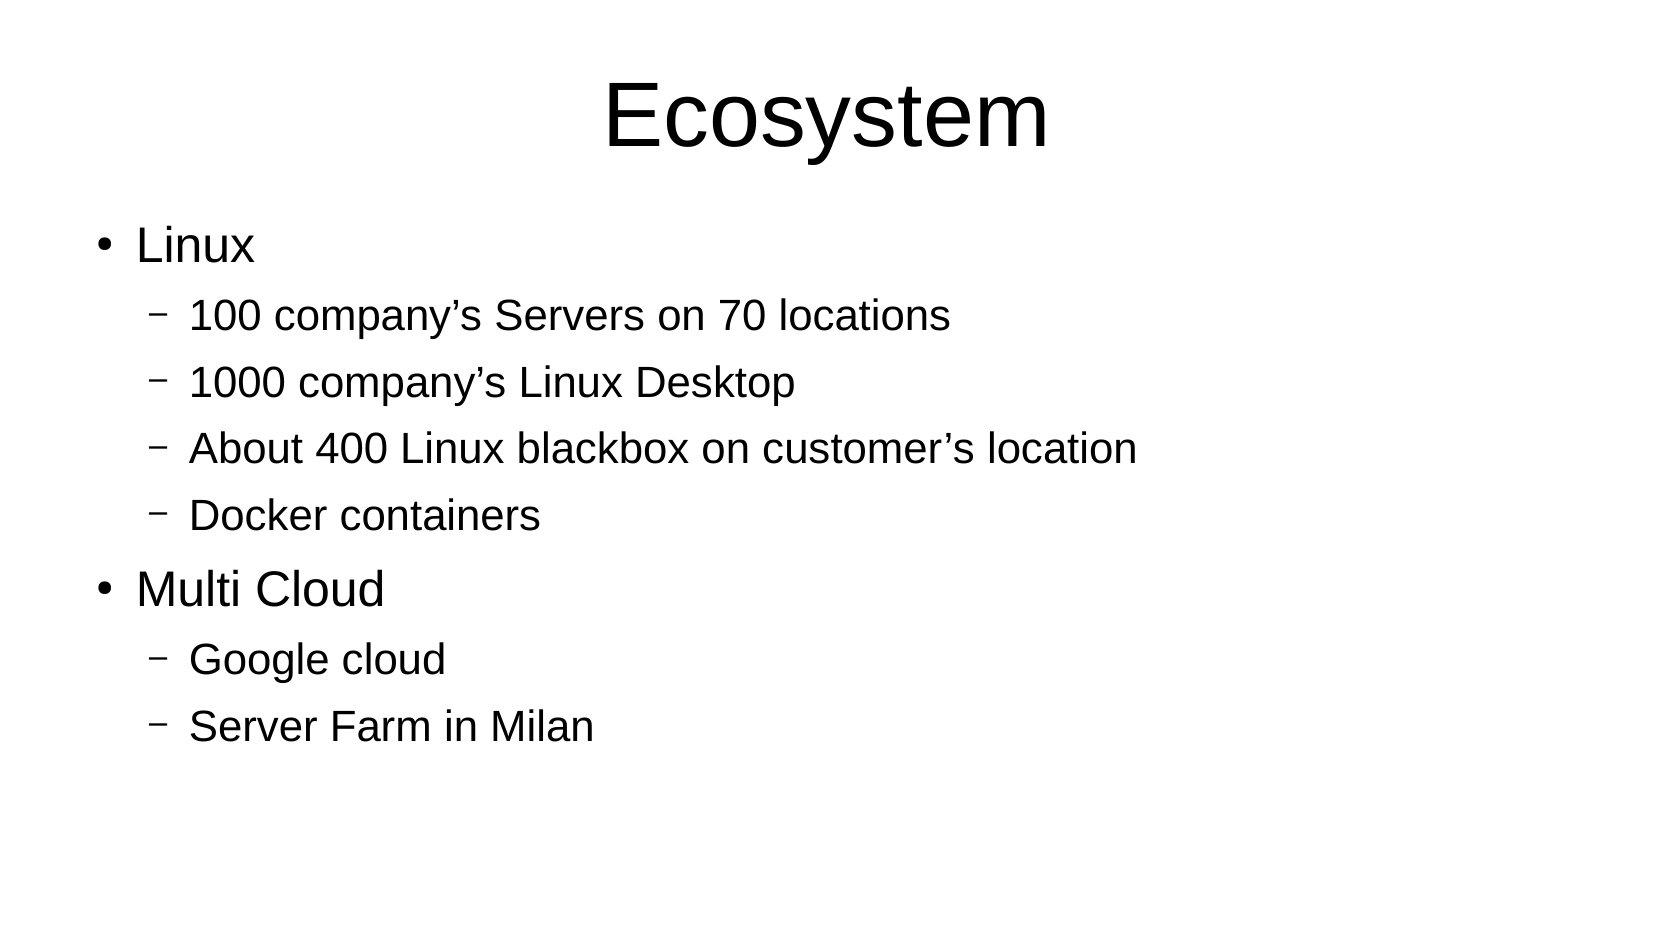

# Ecosystem
Linux
100 company’s Servers on 70 locations
1000 company’s Linux Desktop
About 400 Linux blackbox on customer’s location
Docker containers
Multi Cloud
Google cloud
Server Farm in Milan